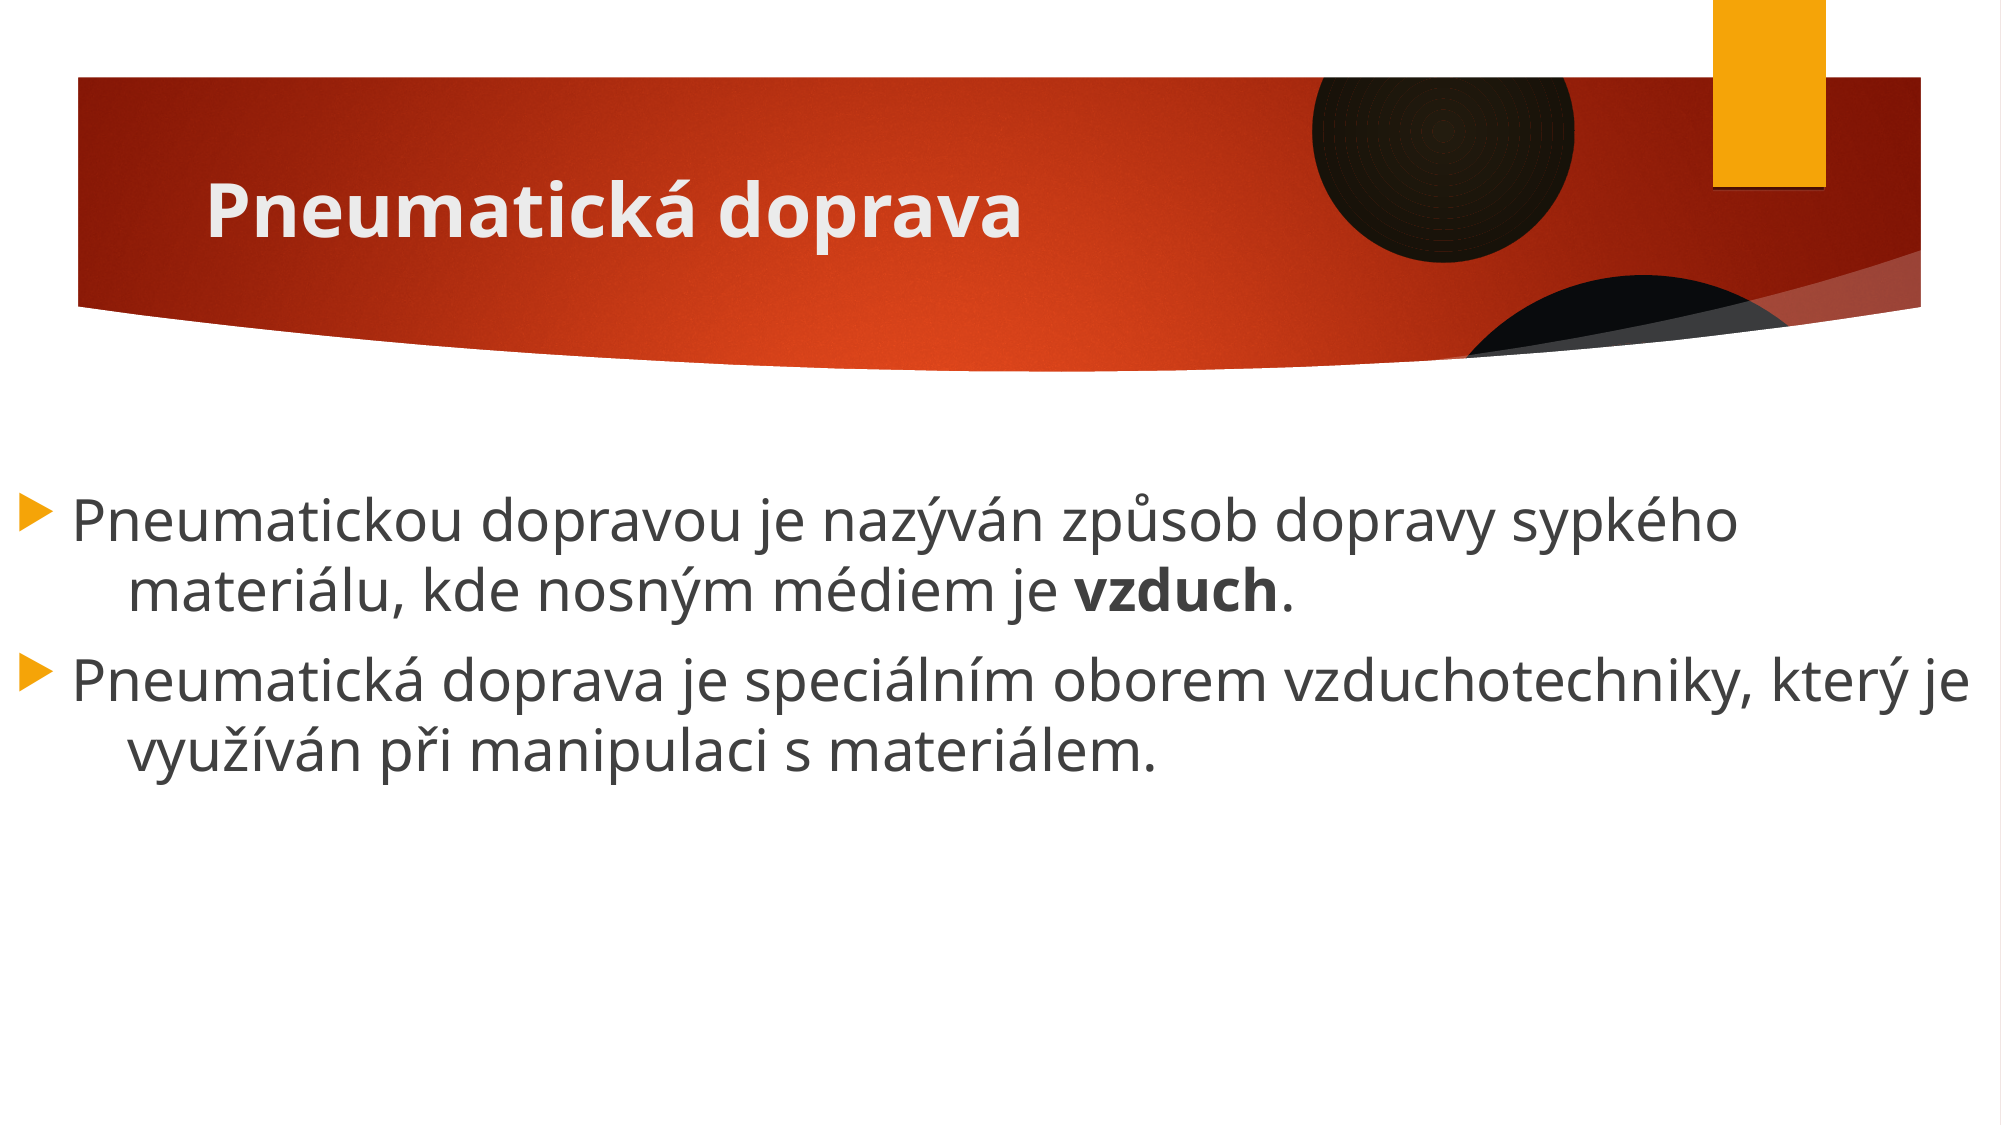

# Pneumatická doprava
Pneumatickou dopravou je nazýván způsob dopravy sypkého materiálu, kde nosným médiem je vzduch.
Pneumatická doprava je speciálním oborem vzduchotechniky, který je využíván při manipulaci s materiálem.